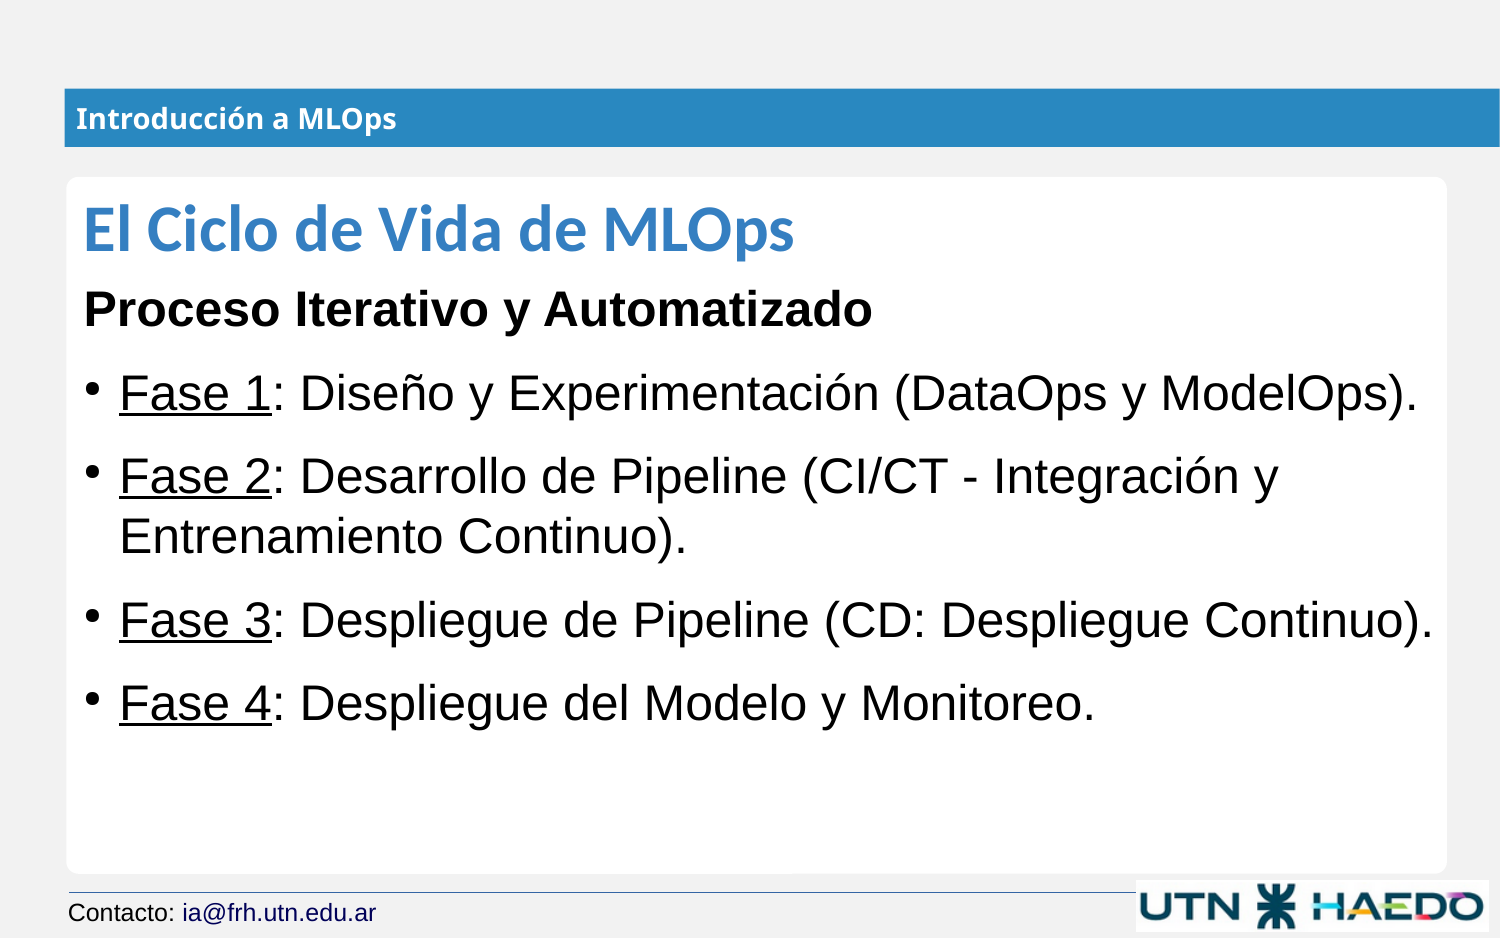

Introducción a MLOps
El Ciclo de Vida de MLOps
Proceso Iterativo y Automatizado
Fase 1: Diseño y Experimentación (DataOps y ModelOps).
Fase 2: Desarrollo de Pipeline (CI/CT - Integración y Entrenamiento Continuo).
Fase 3: Despliegue de Pipeline (CD: Despliegue Continuo).
Fase 4: Despliegue del Modelo y Monitoreo.